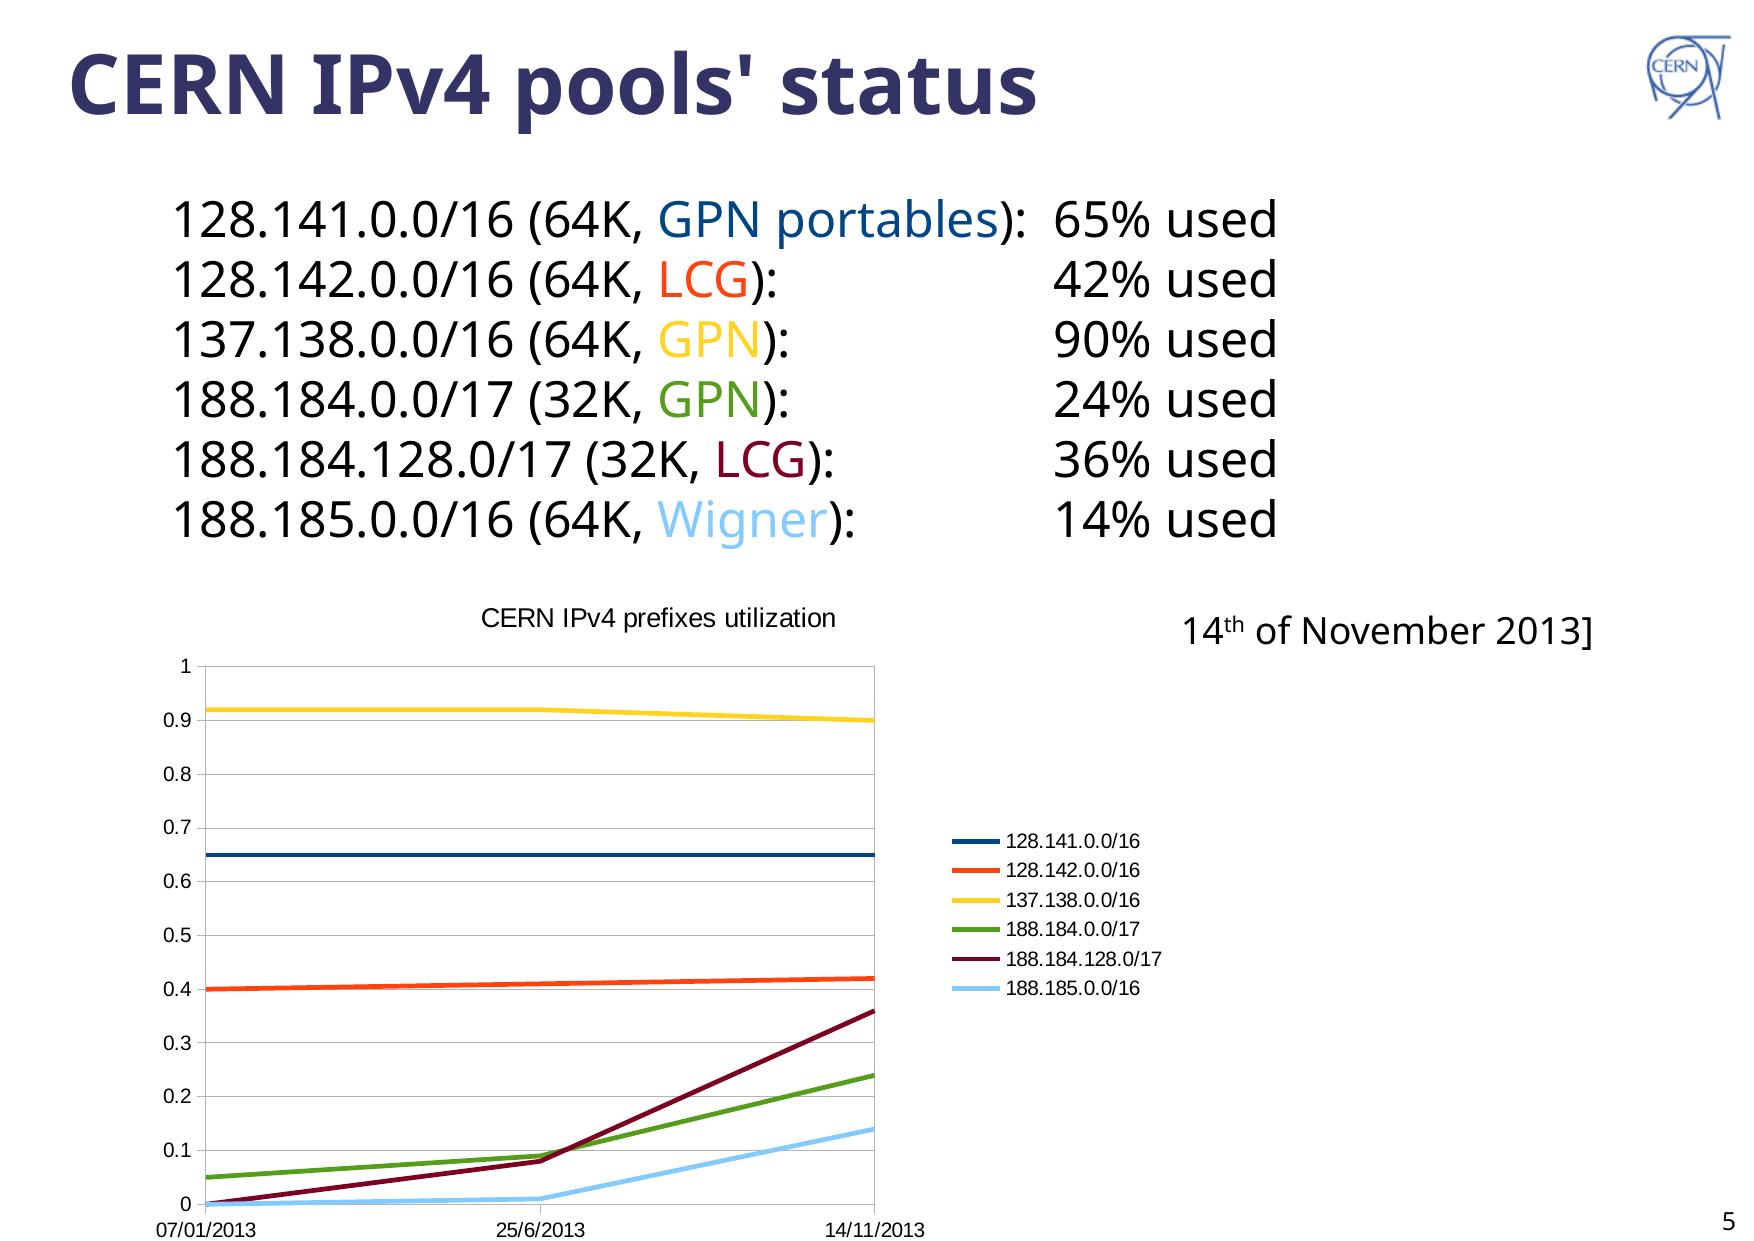

# CERN IPv4 pools' status
128.141.0.0/16 (64K, GPN portables): 	65% used
128.142.0.0/16 (64K, LCG):				42% used
137.138.0.0/16 (64K, GPN):				90% used
188.184.0.0/17 (32K, GPN):				24% used
188.184.128.0/17 (32K, LCG):		 	36% used
188.185.0.0/16 (64K, Wigner):			14% used
[14th of November 2013]
### Chart: CERN IPv4 prefixes utilization
| Category | 128.141.0.0/16 | 128.142.0.0/16 | 137.138.0.0/16 | 188.184.0.0/17 | 188.184.128.0/17 | 188.185.0.0/16 |
|---|---|---|---|---|---|---|
| 41281 | 0.65 | 0.4 | 0.92 | 0.05 | 0.0 | 0.0 |
| 25/6/2013 | 0.65 | 0.41 | 0.92 | 0.09 | 0.08 | 0.01 |
| 14/11/2013 | 0.65 | 0.42 | 0.9 | 0.24 | 0.36 | 0.14 |5